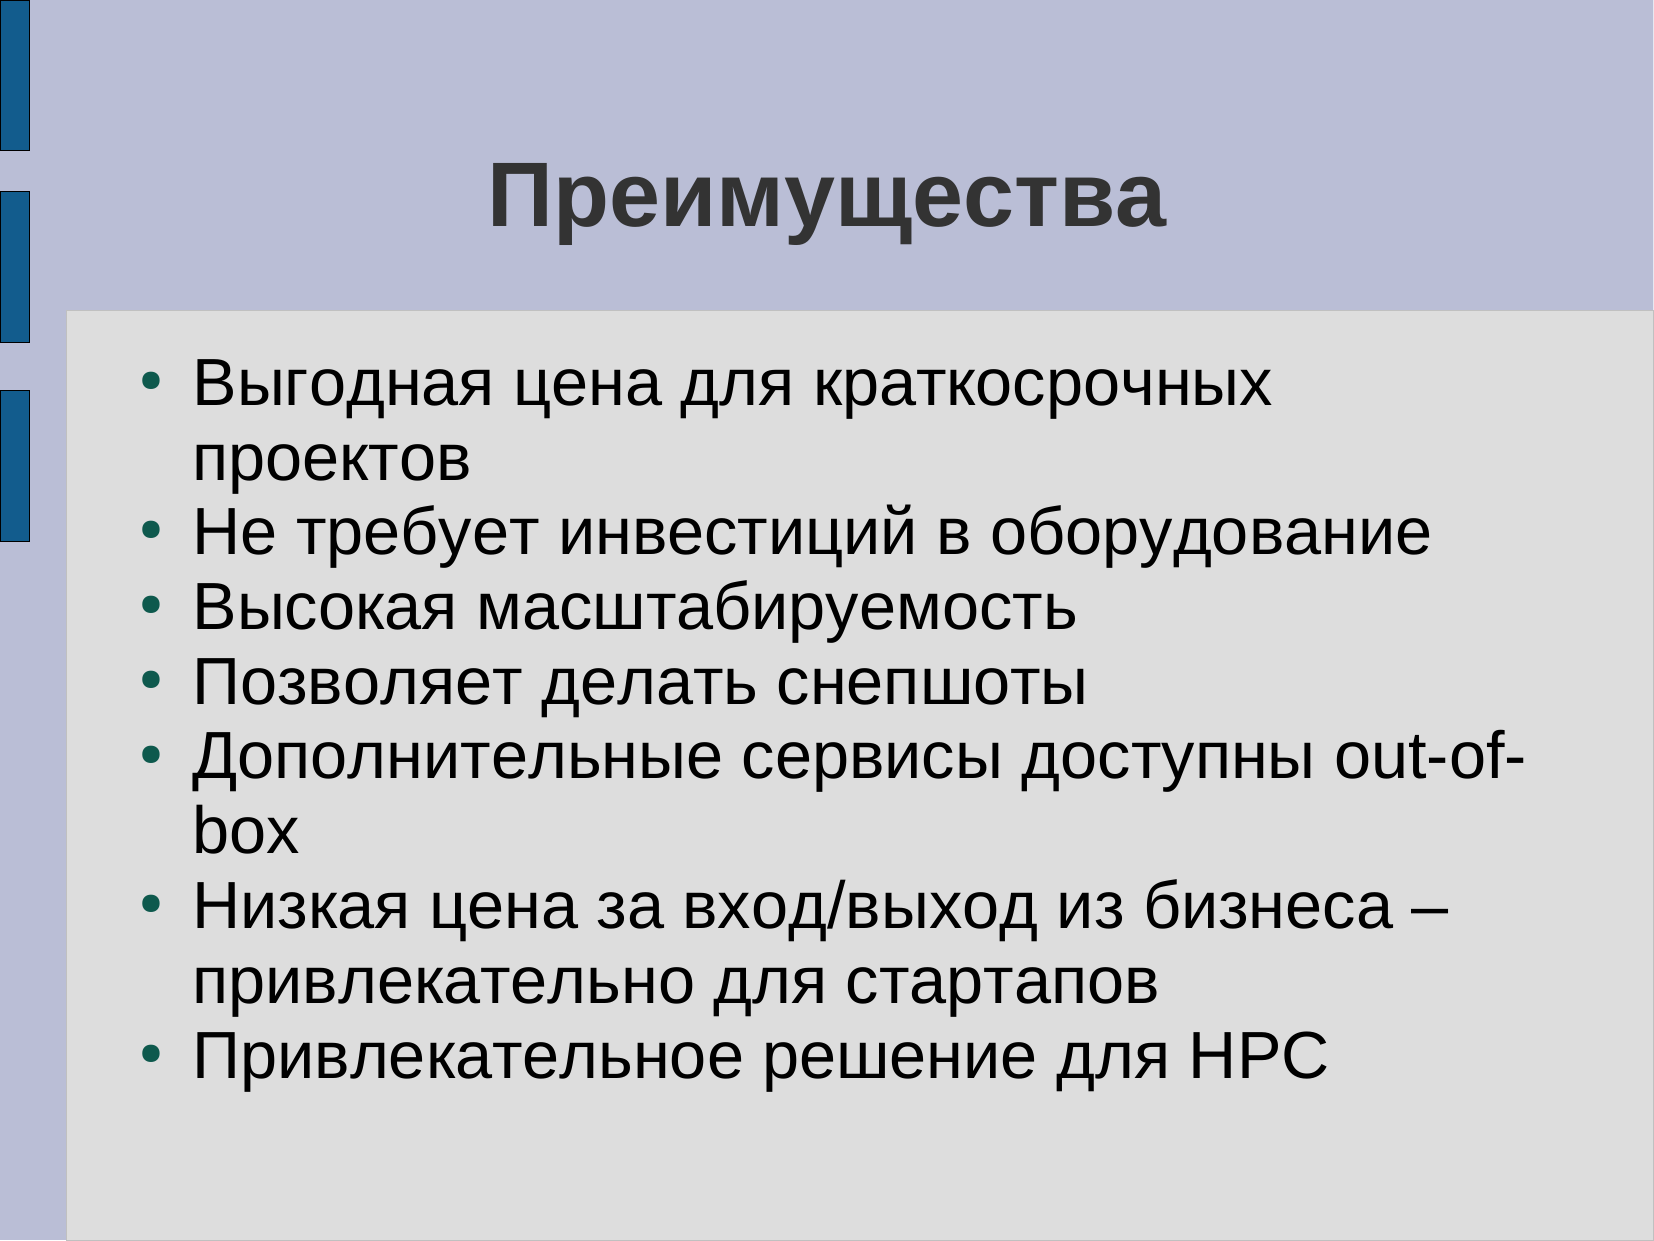

# Преимущества
Выгодная цена для краткосрочных проектов
Не требует инвестиций в оборудование
Высокая масштабируемость
Позволяет делать снепшоты
Дополнительные сервисы доступны out-of-box
Низкая цена за вход/выход из бизнеса – привлекательно для стартапов
Привлекательное решение для HPC